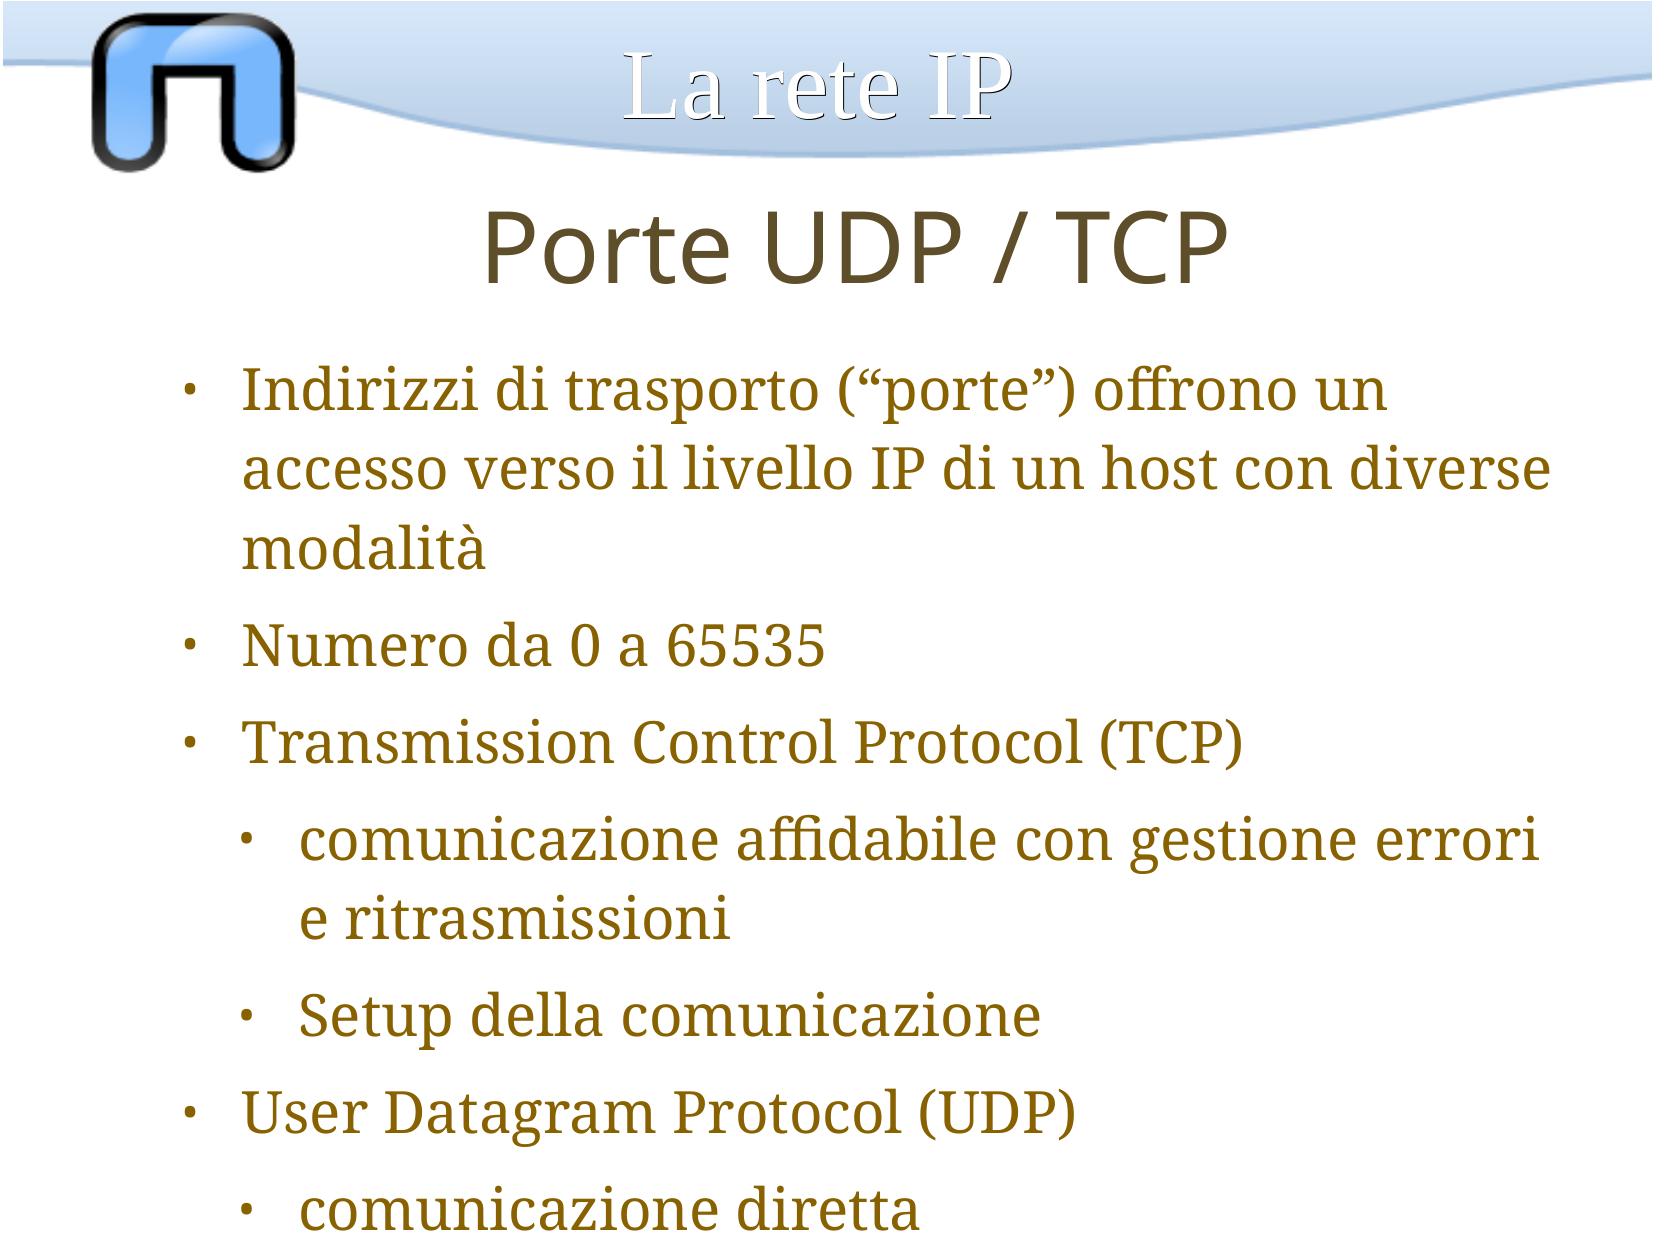

La rete IP
Porte UDP / TCP
# Indirizzi di trasporto (“porte”) offrono un accesso verso il livello IP di un host con diverse modalità
Numero da 0 a 65535
Transmission Control Protocol (TCP)
comunicazione affidabile con gestione errori e ritrasmissioni
Setup della comunicazione
User Datagram Protocol (UDP)
comunicazione diretta
più snello, controllo a livello superiore (5+)